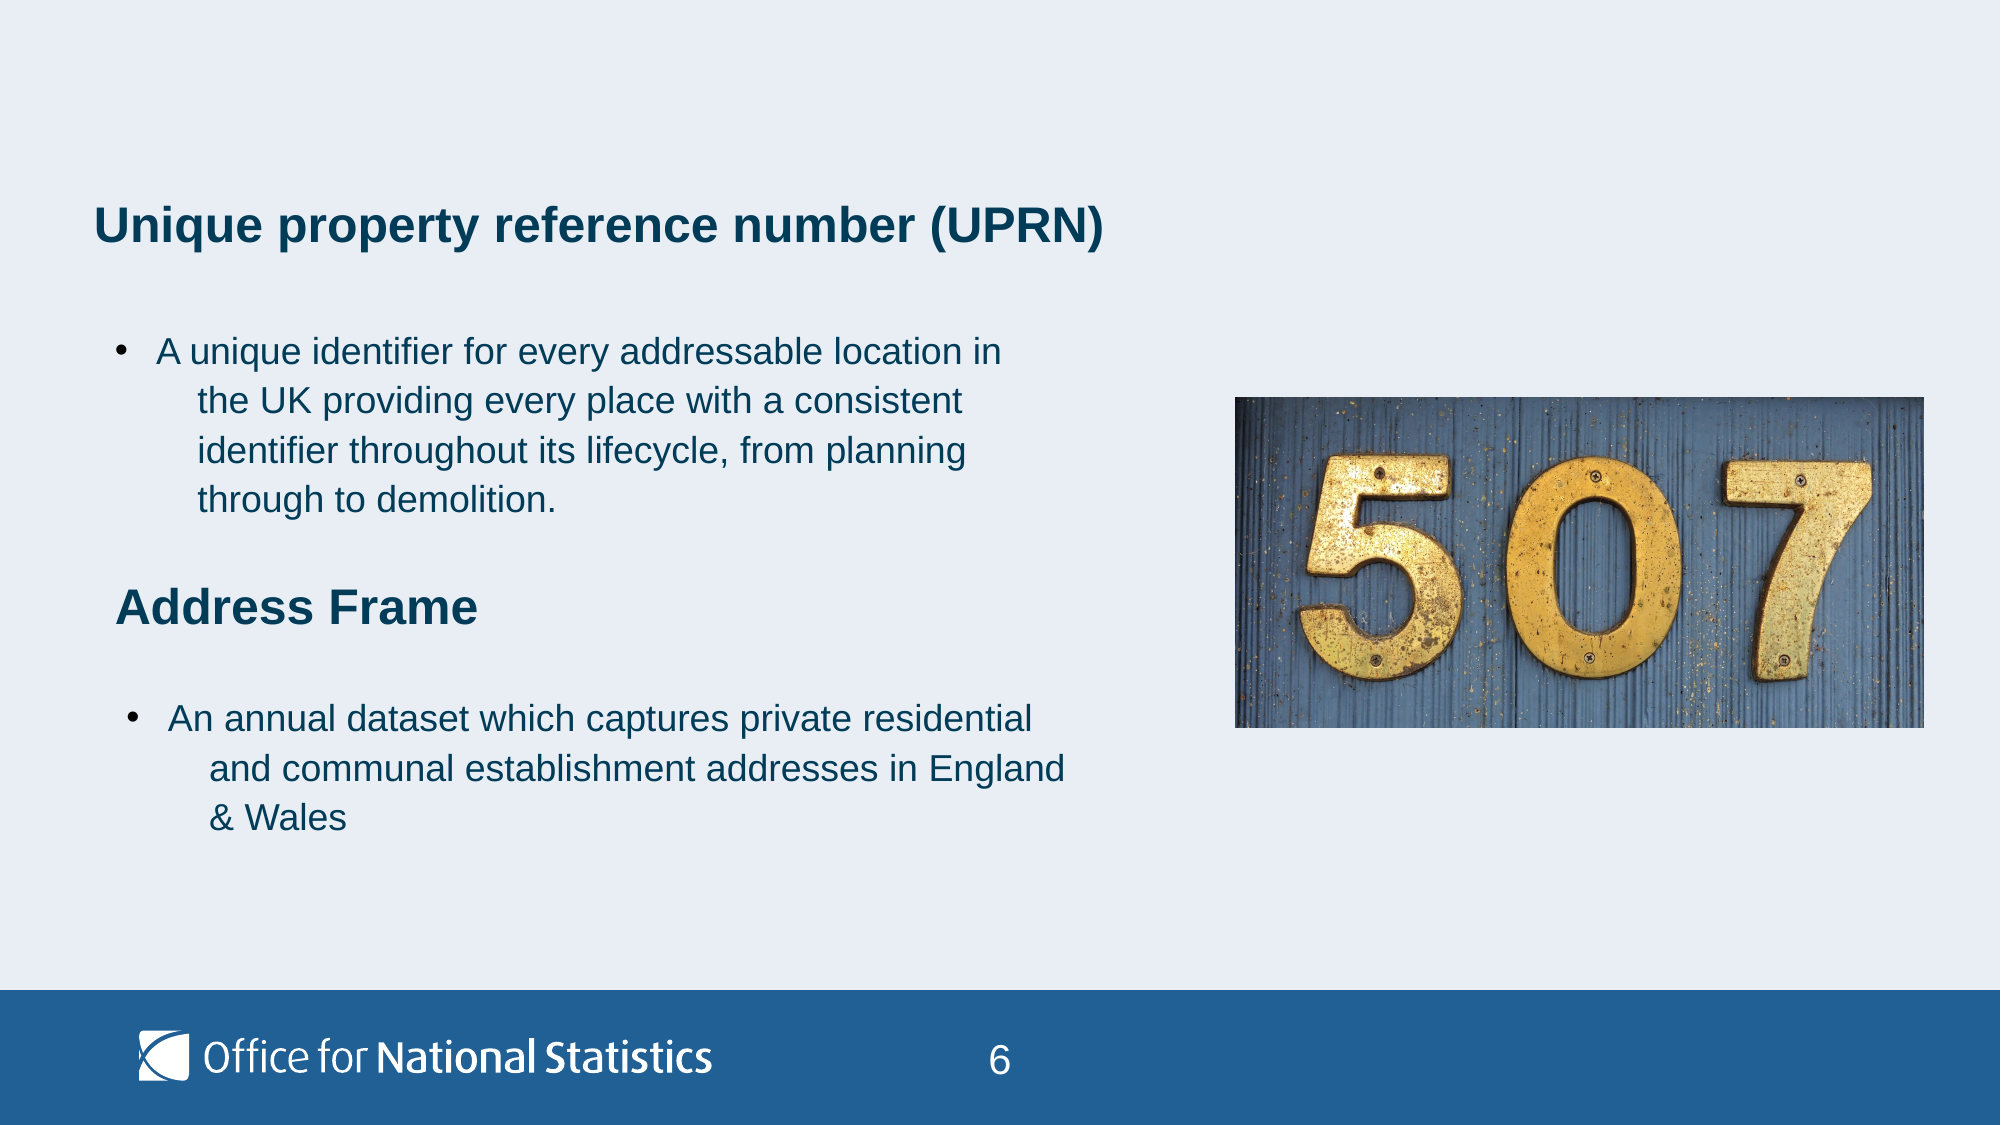

Unique property reference number (UPRN)
# A unique identifier for every addressable location in the UK providing every place with a consistent identifier throughout its lifecycle, from planning through to demolition.
Address Frame
An annual dataset which captures private residential and communal establishment addresses in England & Wales